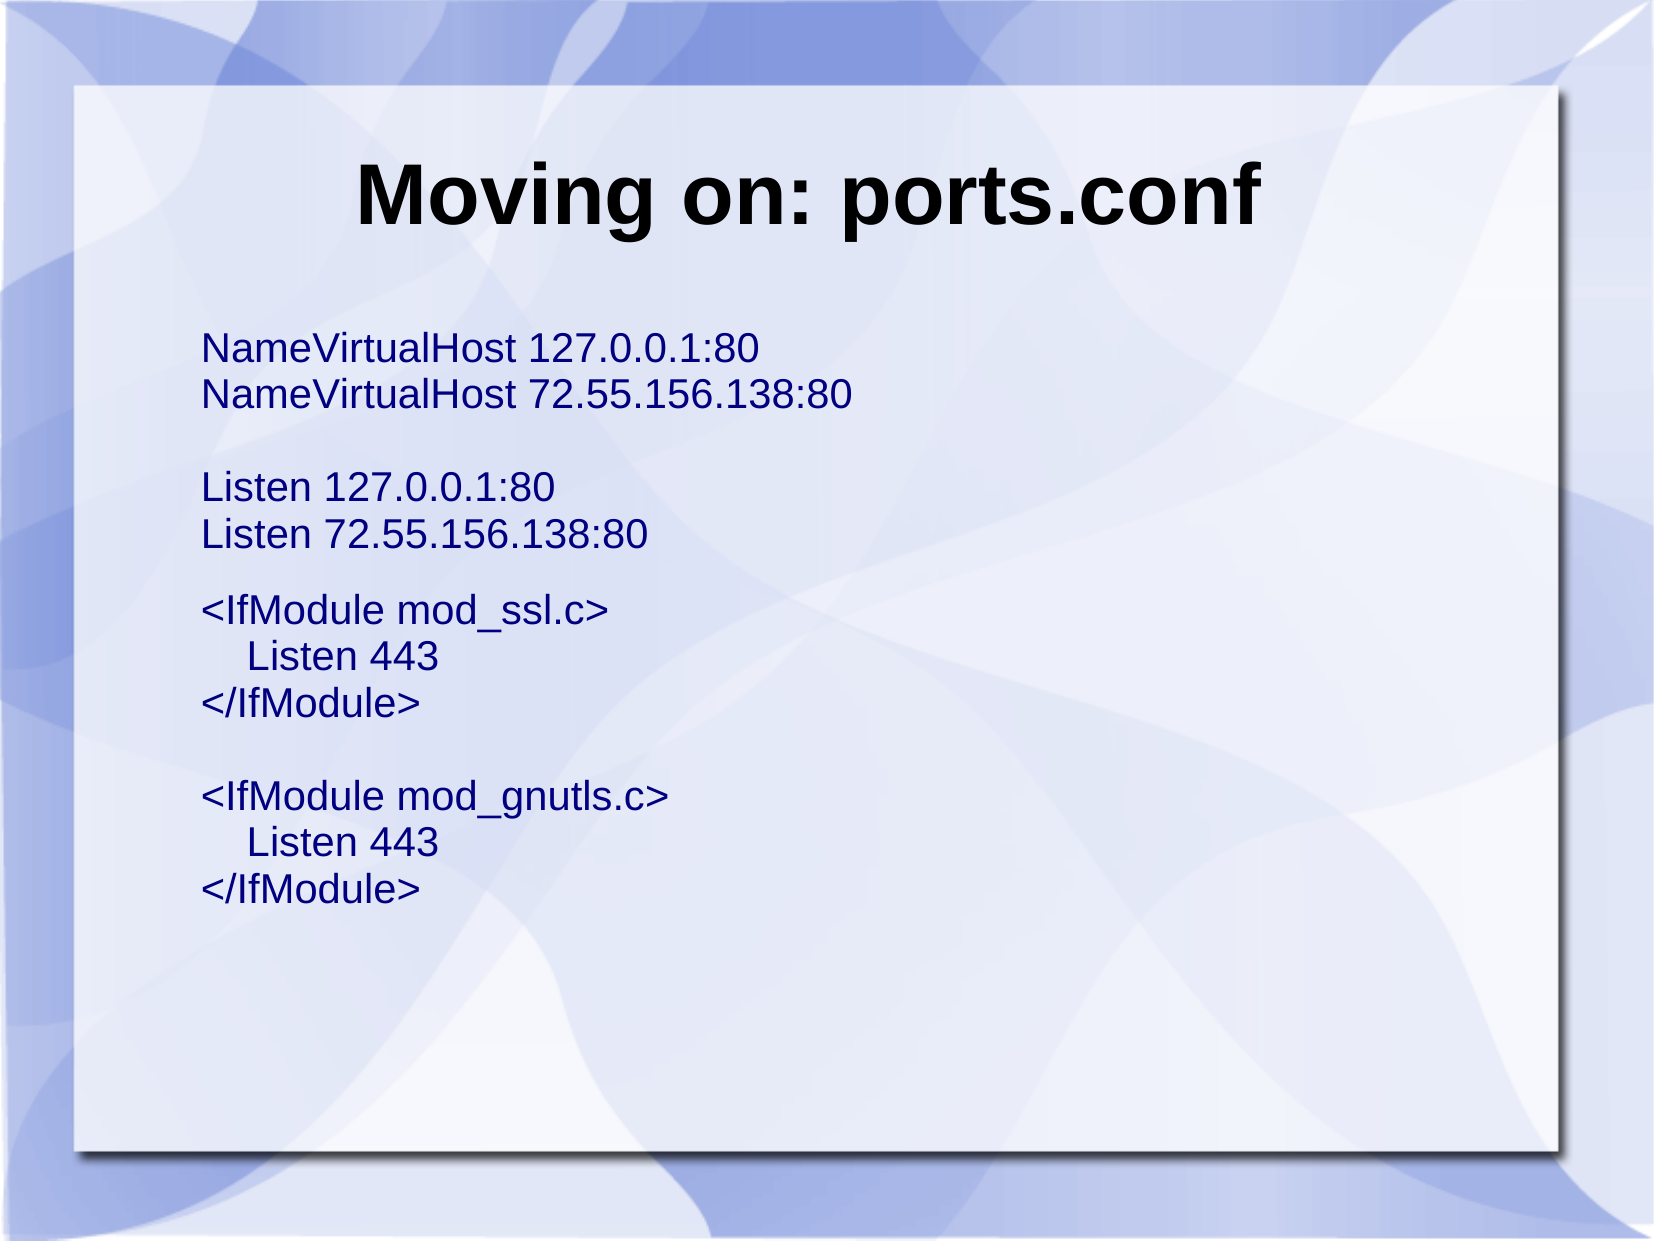

# Moving on: ports.conf
NameVirtualHost 127.0.0.1:80
NameVirtualHost 72.55.156.138:80
Listen 127.0.0.1:80
Listen 72.55.156.138:80
<IfModule mod_ssl.c>
 Listen 443
</IfModule>
<IfModule mod_gnutls.c>
 Listen 443
</IfModule>